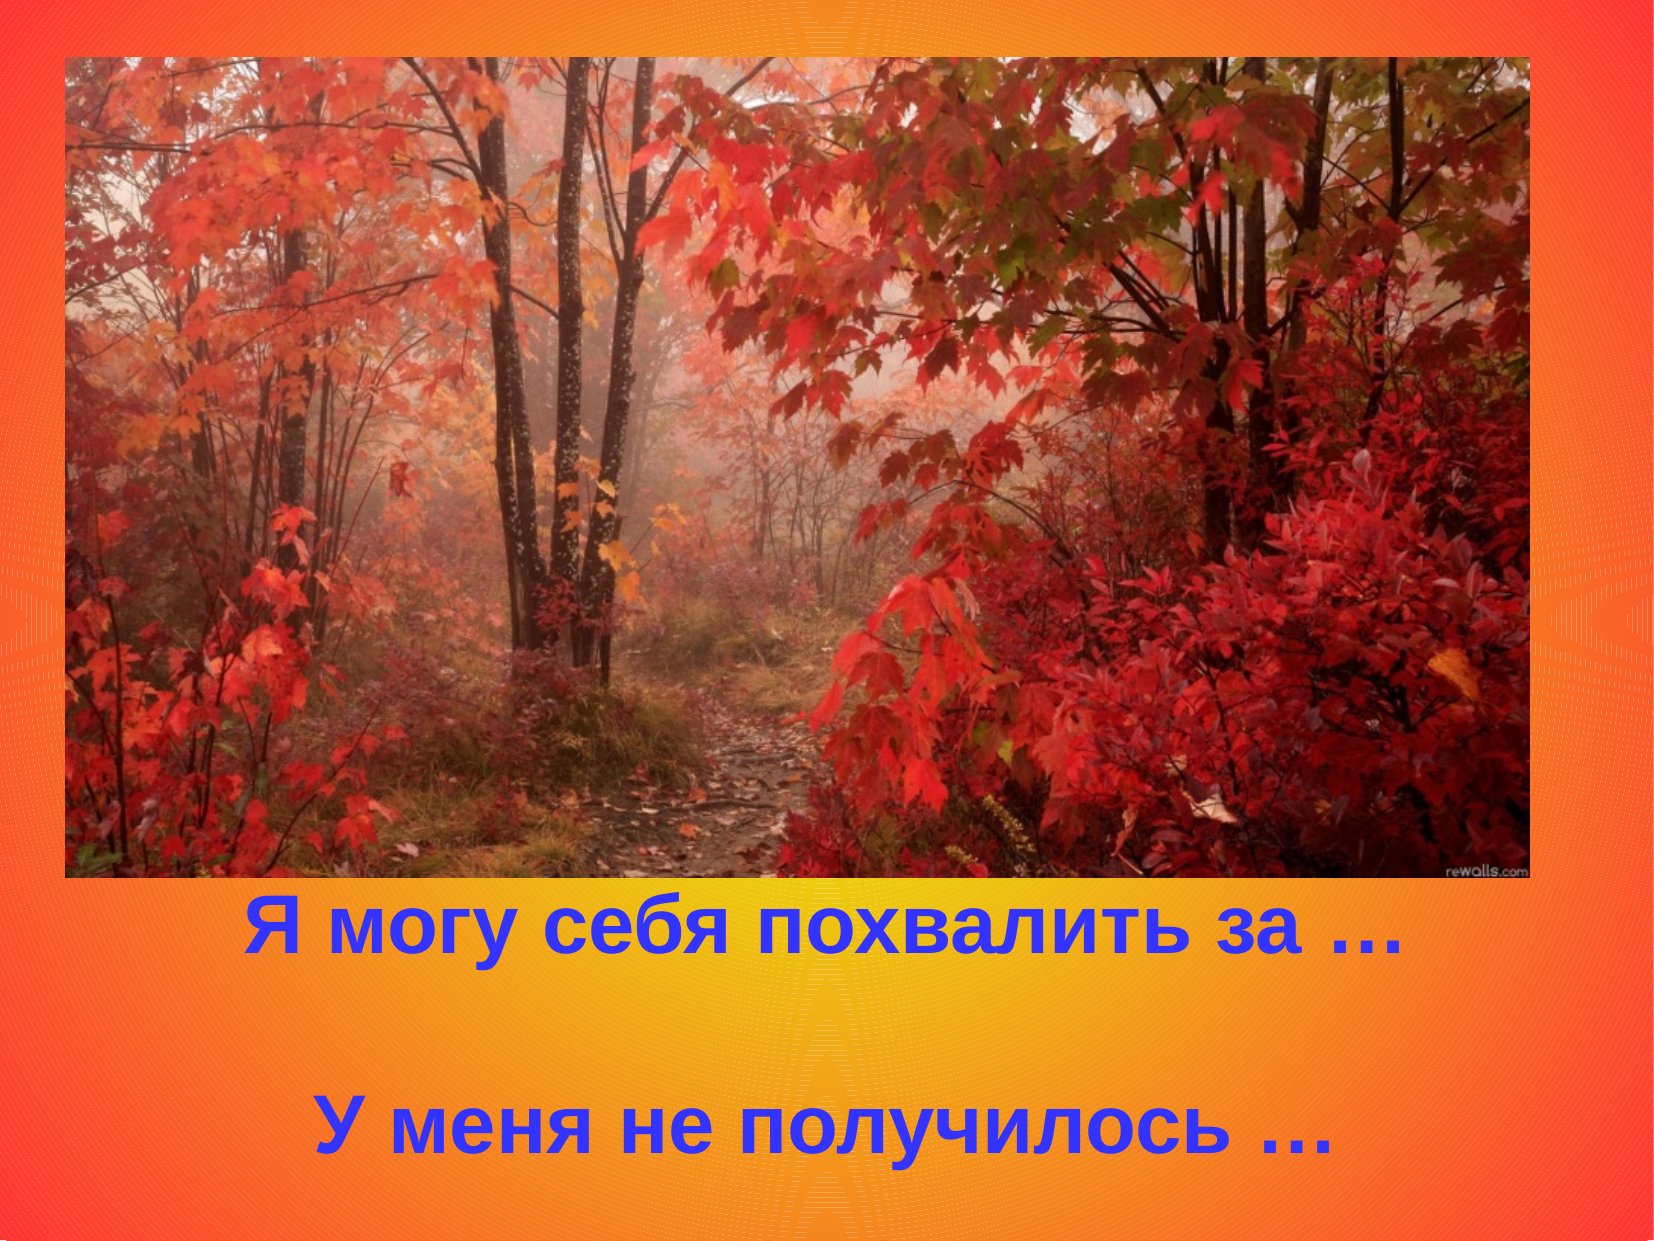

# Я могу себя похвалить за … У меня не получилось …